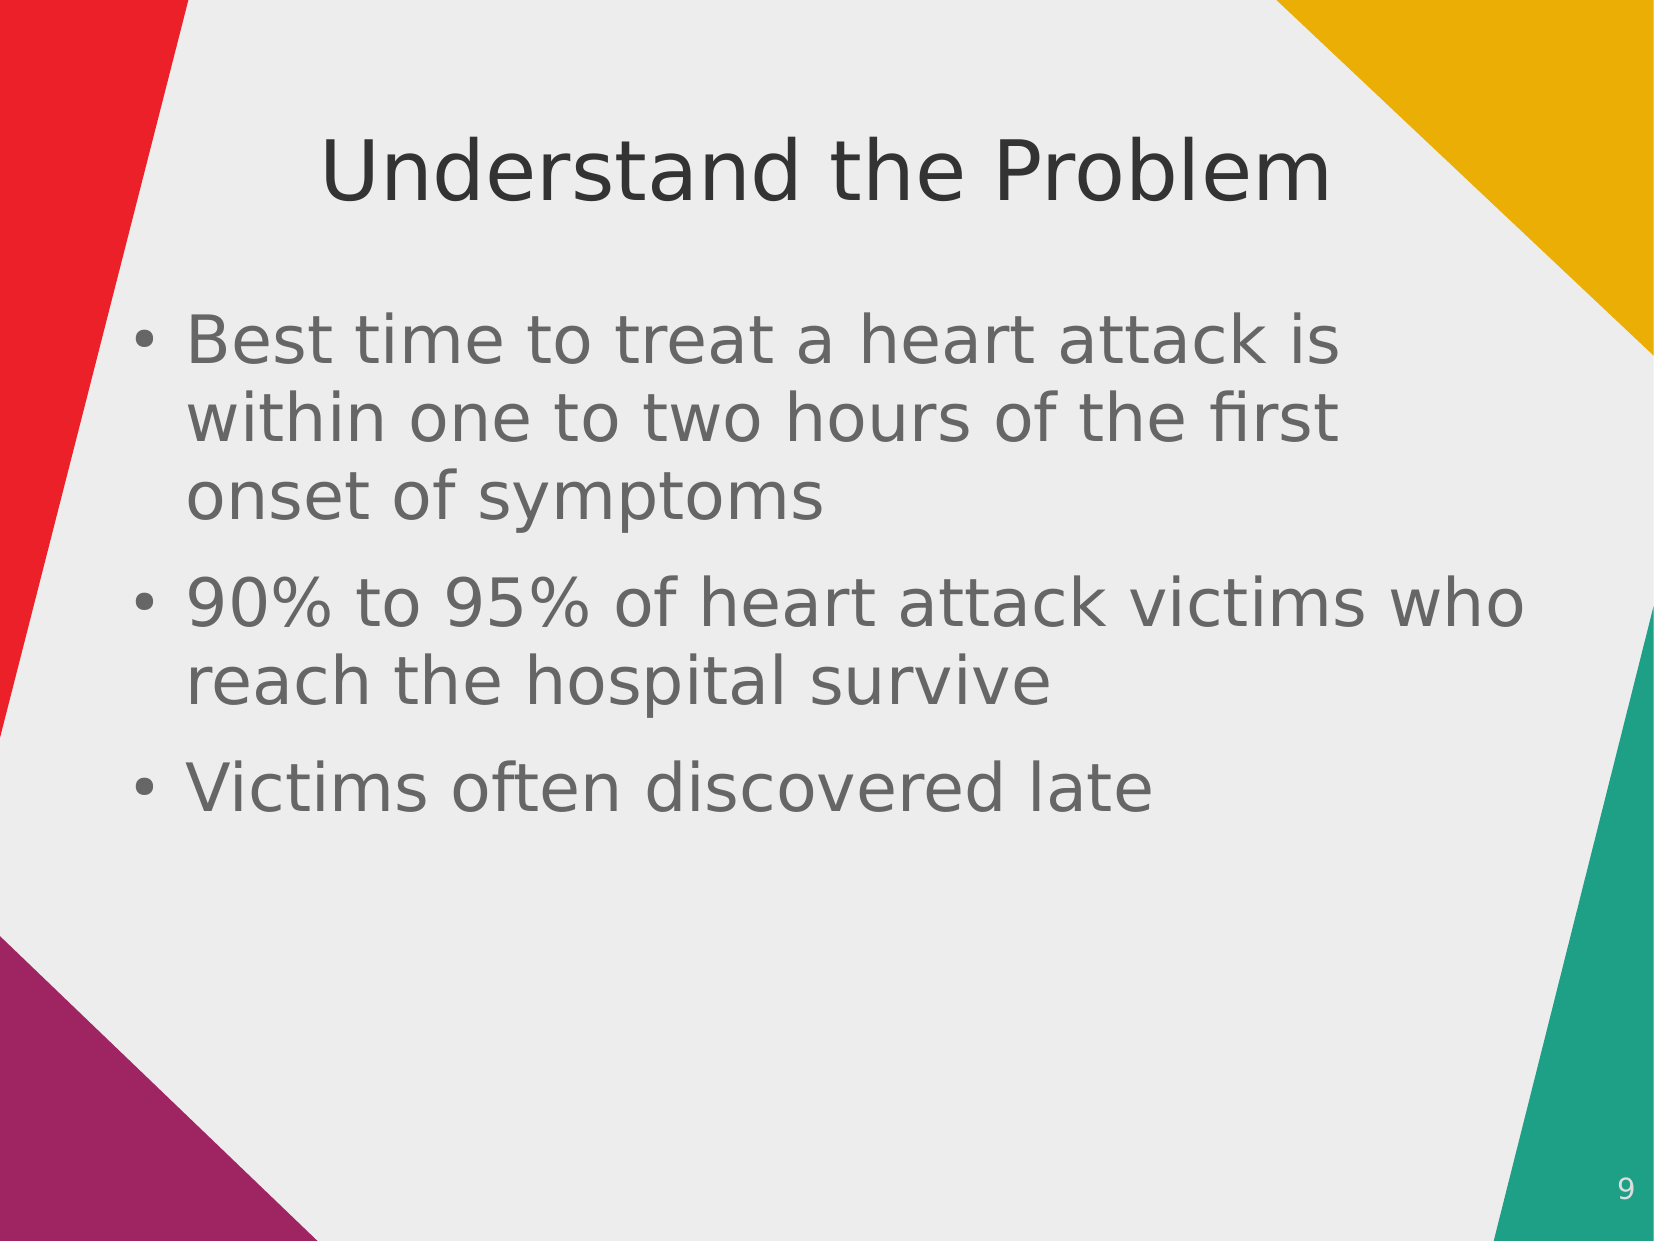

# Understand the Problem
Best time to treat a heart attack is within one to two hours of the first onset of symptoms
90% to 95% of heart attack victims who reach the hospital survive
Victims often discovered late
9